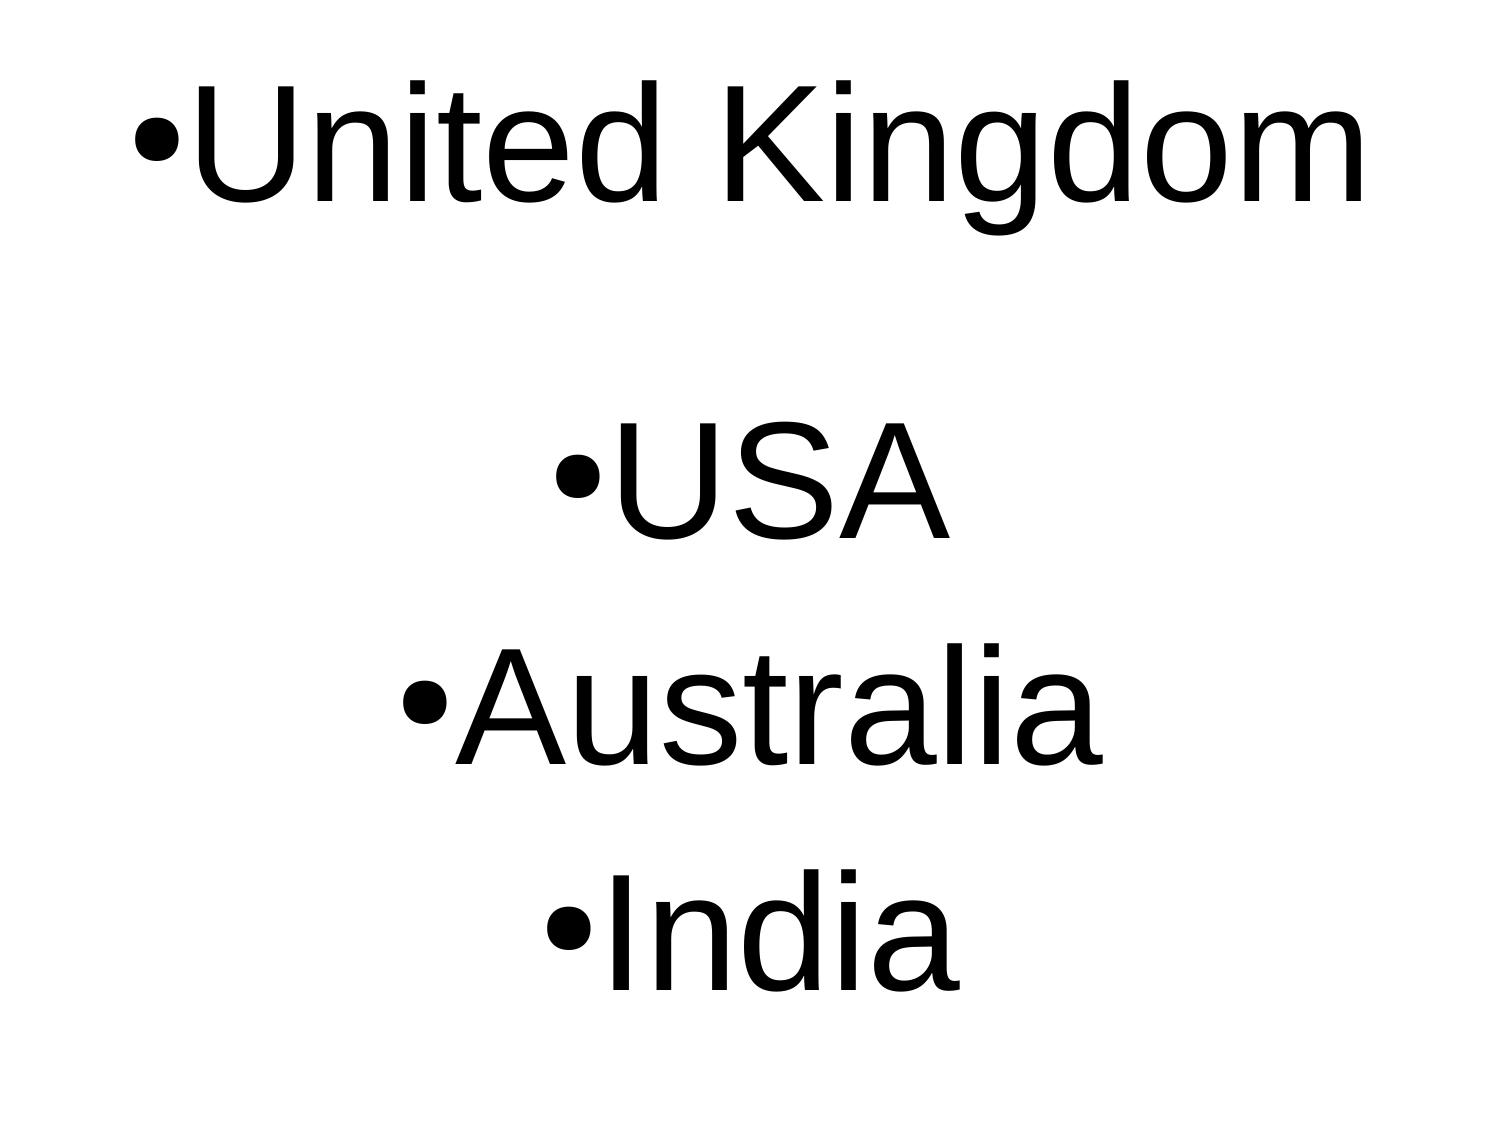

| United Kingdom |
| --- |
| USA |
| Australia |
| India |